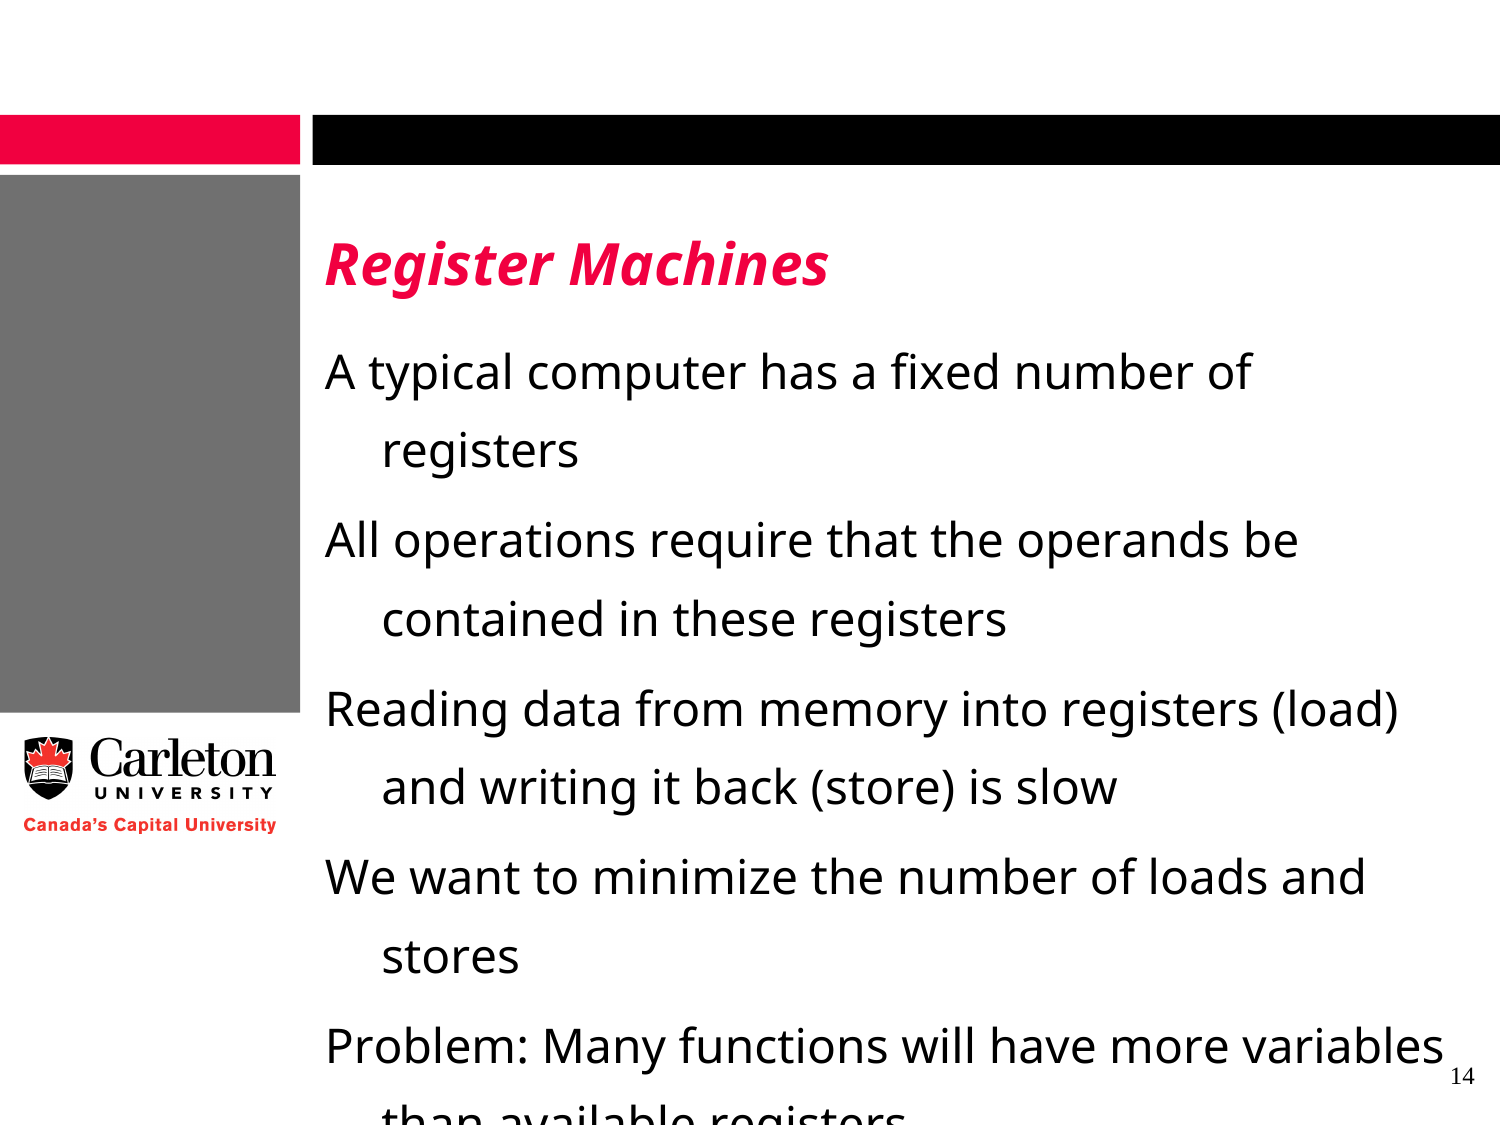

# Register Machines
A typical computer has a fixed number of registers
All operations require that the operands be contained in these registers
Reading data from memory into registers (load) and writing it back (store) is slow
We want to minimize the number of loads and stores
Problem: Many functions will have more variables than available registers
14